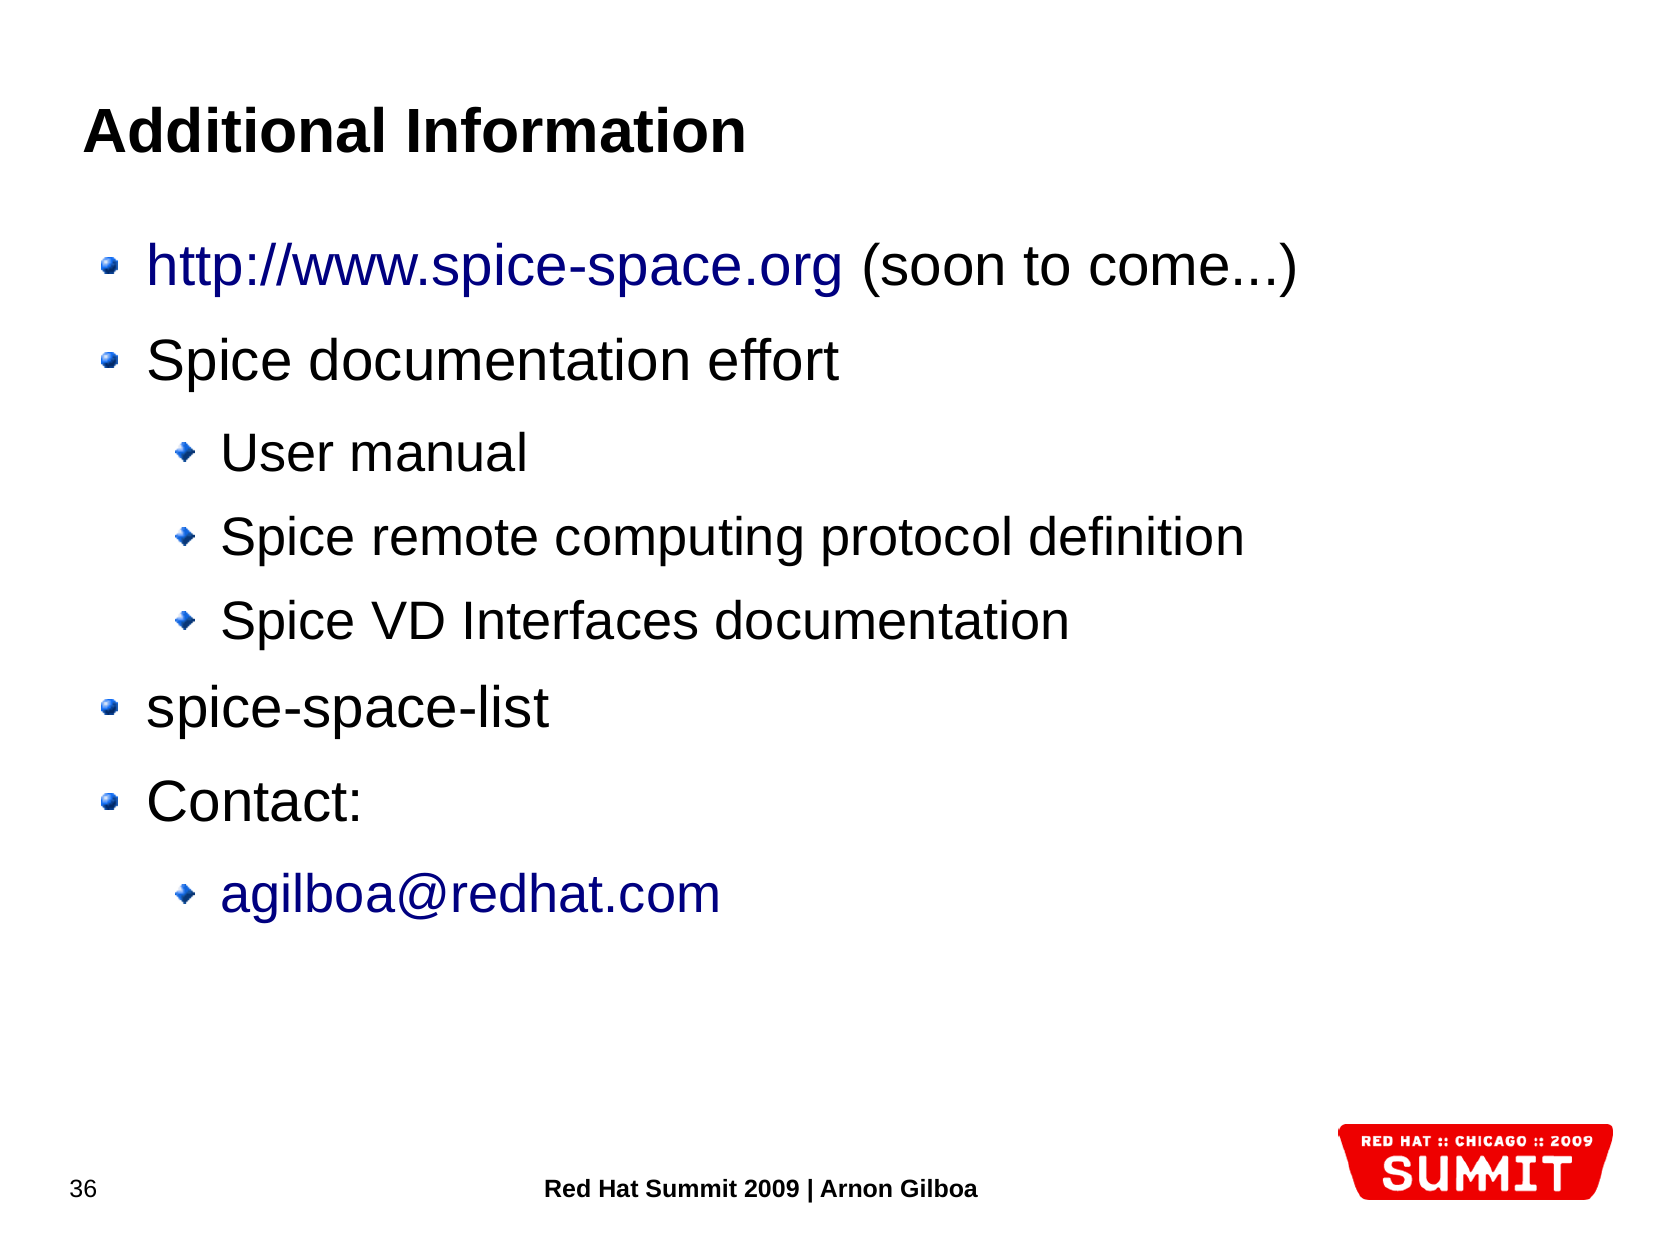

# Additional Information
http://www.spice-space.org (soon to come...)
Spice documentation effort
User manual
Spice remote computing protocol definition
Spice VD Interfaces documentation
spice-space-list
Contact:
agilboa@redhat.com